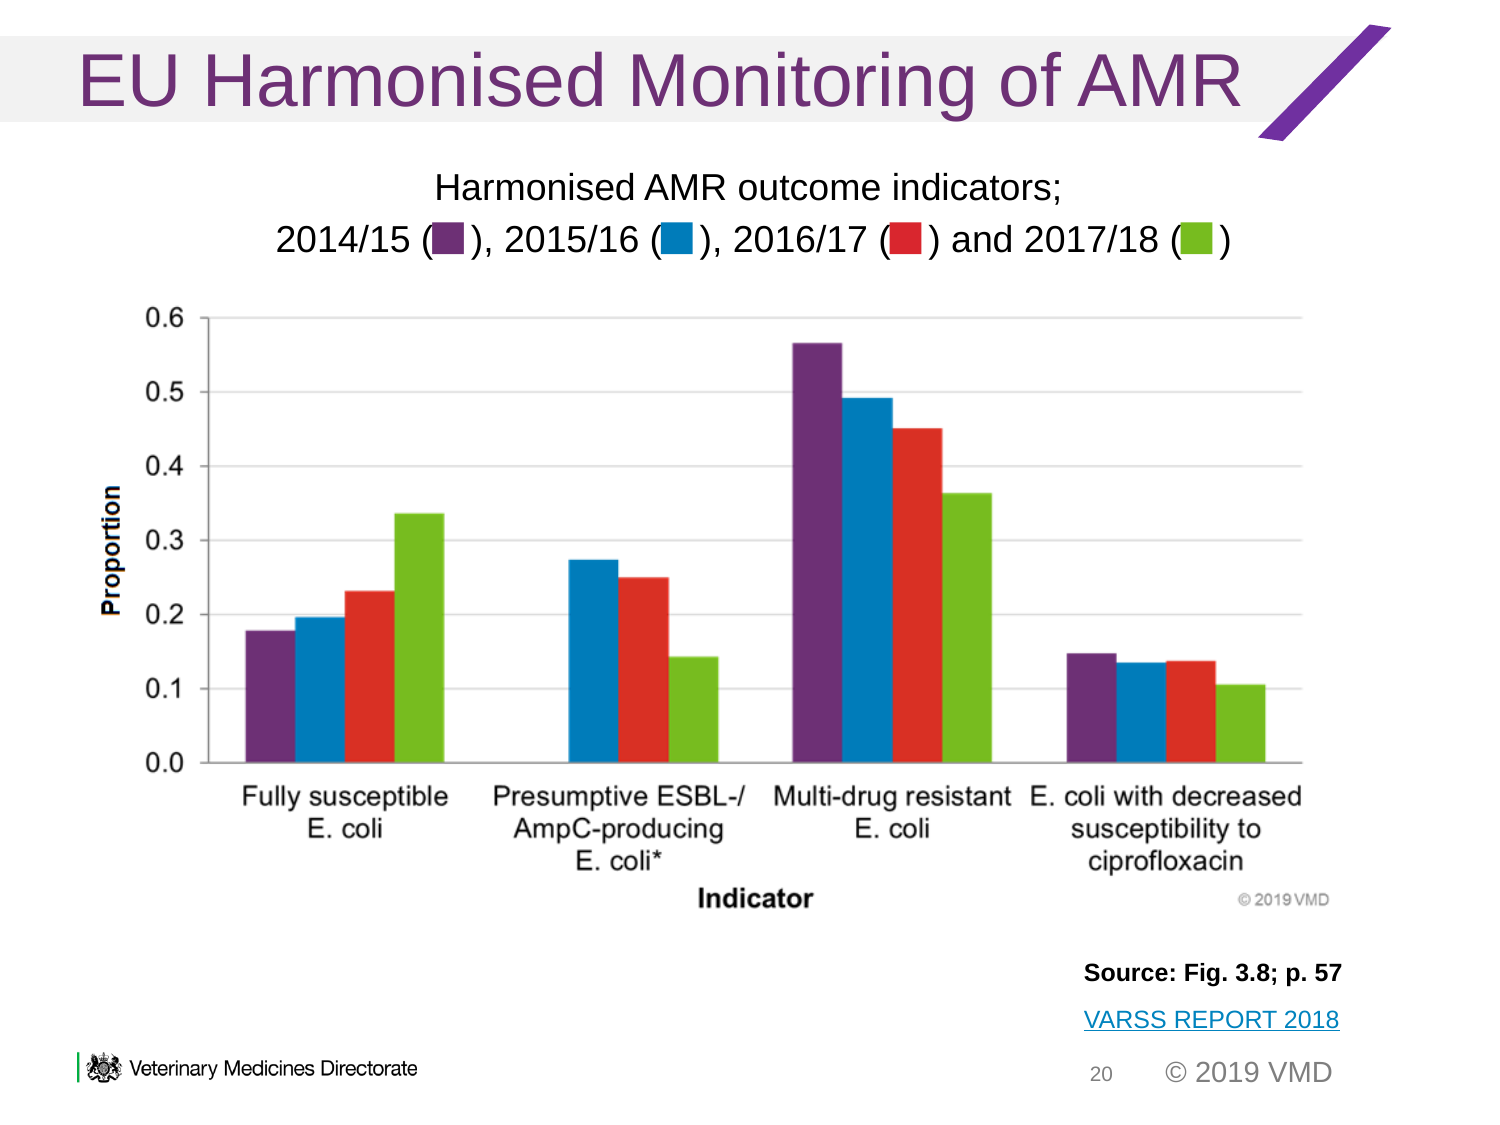

# EU Harmonised Monitoring of AMR
Harmonised AMR outcome indicators;
2014/15 (), 2015/16 (), 2016/17 () and 2017/18 ()
Source: Fig. 3.8; p. 57
VARSS REPORT 2018
2